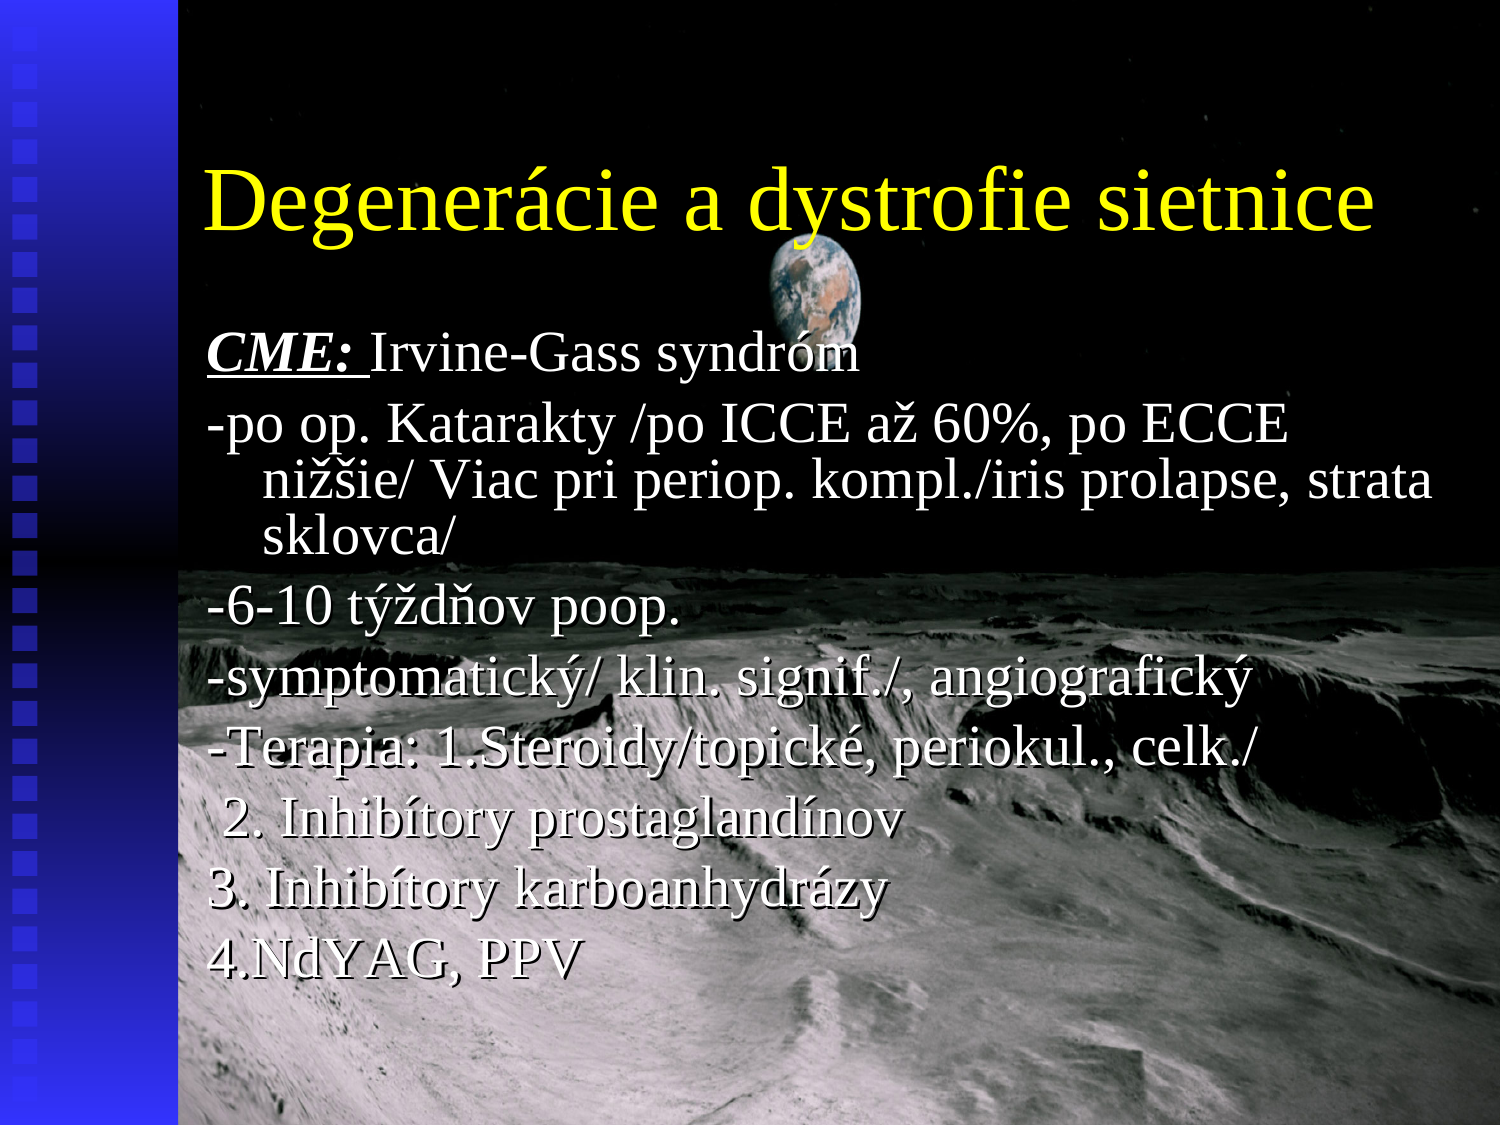

# Degenerácie a dystrofie sietnice
CME: Irvine-Gass syndróm
-po op. Katarakty /po ICCE až 60%, po ECCE nižšie/ Viac pri periop. kompl./iris prolapse, strata sklovca/
-6-10 týždňov poop.
-symptomatický/ klin. signif./, angiografický
-Terapia: 1.Steroidy/topické, periokul., celk./
 2. Inhibítory prostaglandínov
3. Inhibítory karboanhydrázy
4.NdYAG, PPV